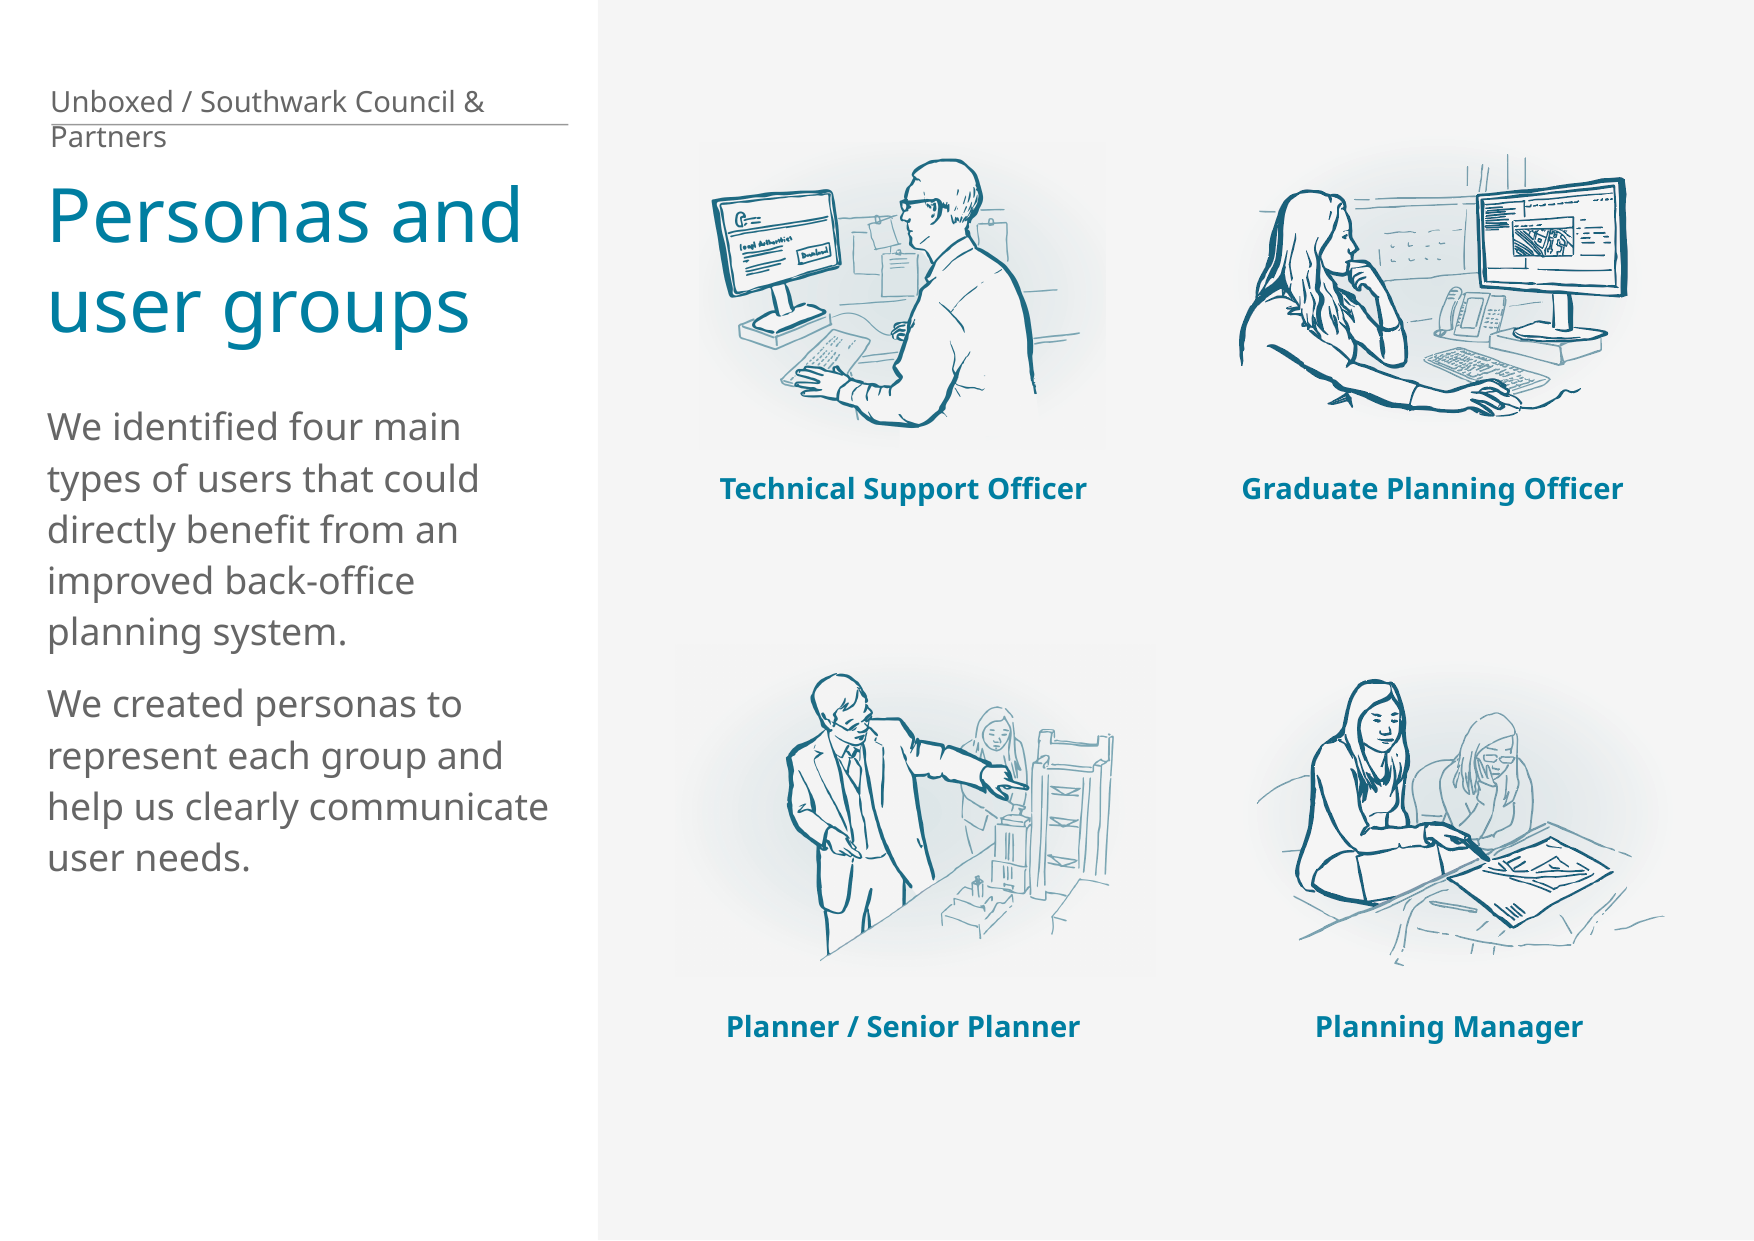

Unboxed / Southwark Council & Partners
Personas and user groups
We identified four main types of users that could directly benefit from an improved back-office planning system.
We created personas to represent each group and help us clearly communicate user needs.
Technical Support Officer
Graduate Planning Officer
Planner / Senior Planner
Planning Manager